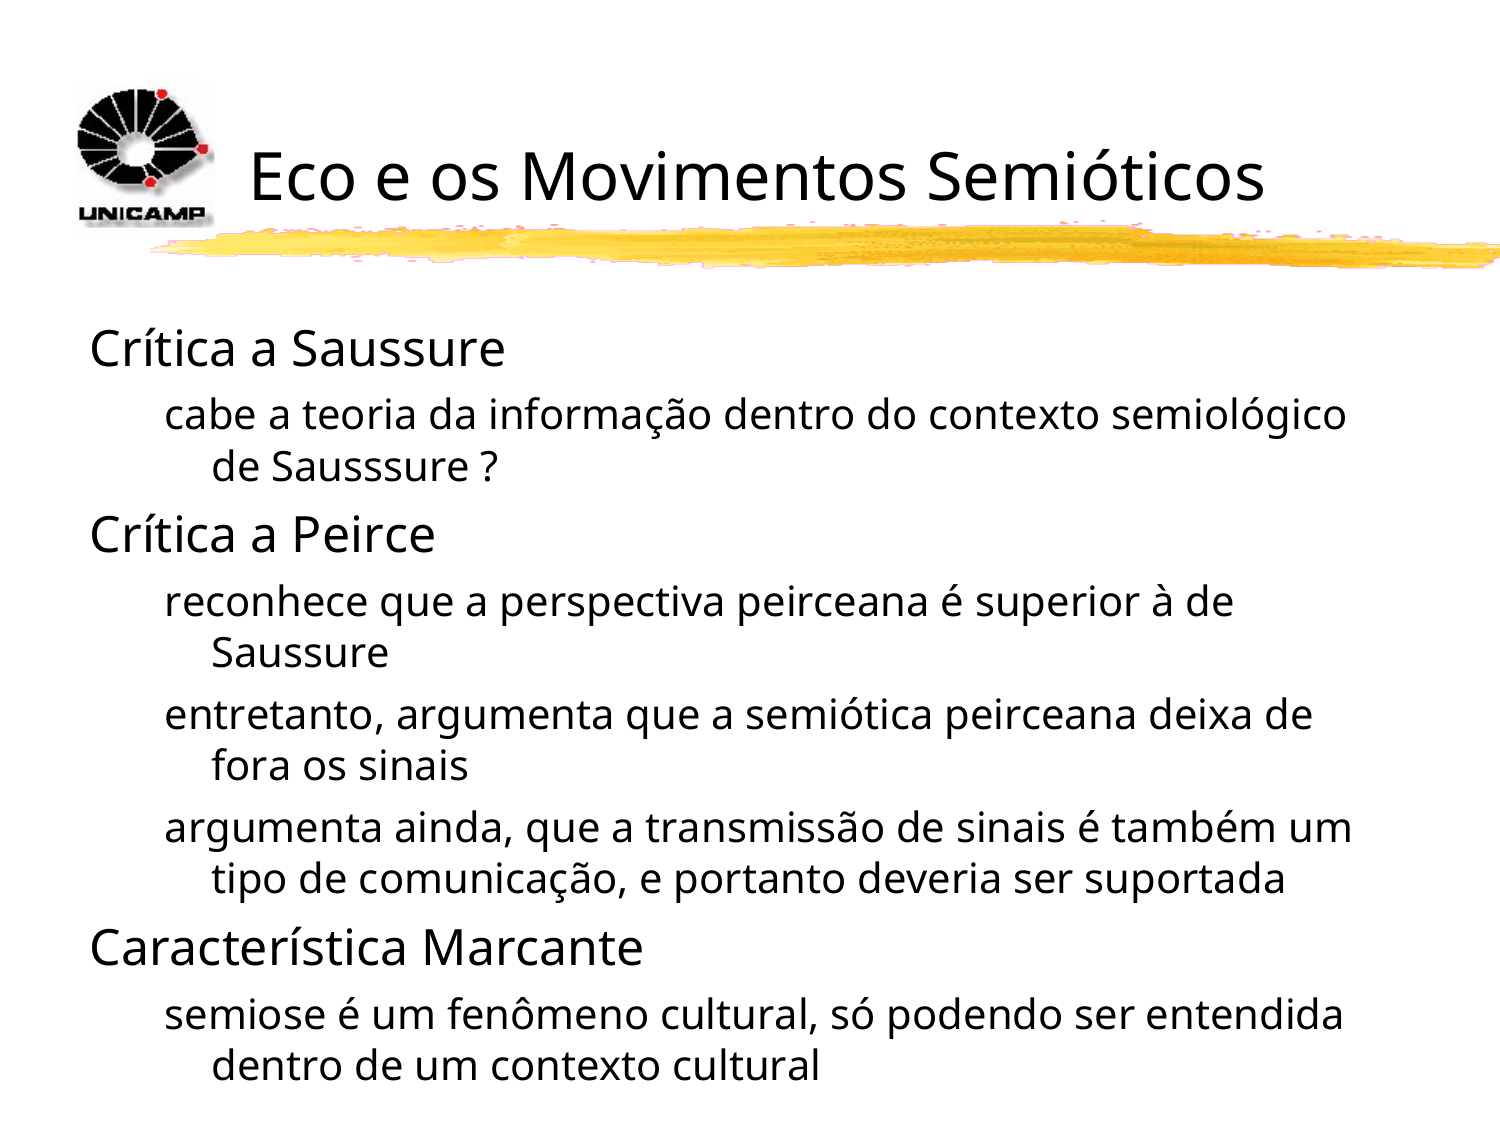

# Eco e os Movimentos Semióticos
Crítica a Saussure
cabe a teoria da informação dentro do contexto semiológico de Sausssure ?
Crítica a Peirce
reconhece que a perspectiva peirceana é superior à de Saussure
entretanto, argumenta que a semiótica peirceana deixa de fora os sinais
argumenta ainda, que a transmissão de sinais é também um tipo de comunicação, e portanto deveria ser suportada
Característica Marcante
semiose é um fenômeno cultural, só podendo ser entendida dentro de um contexto cultural